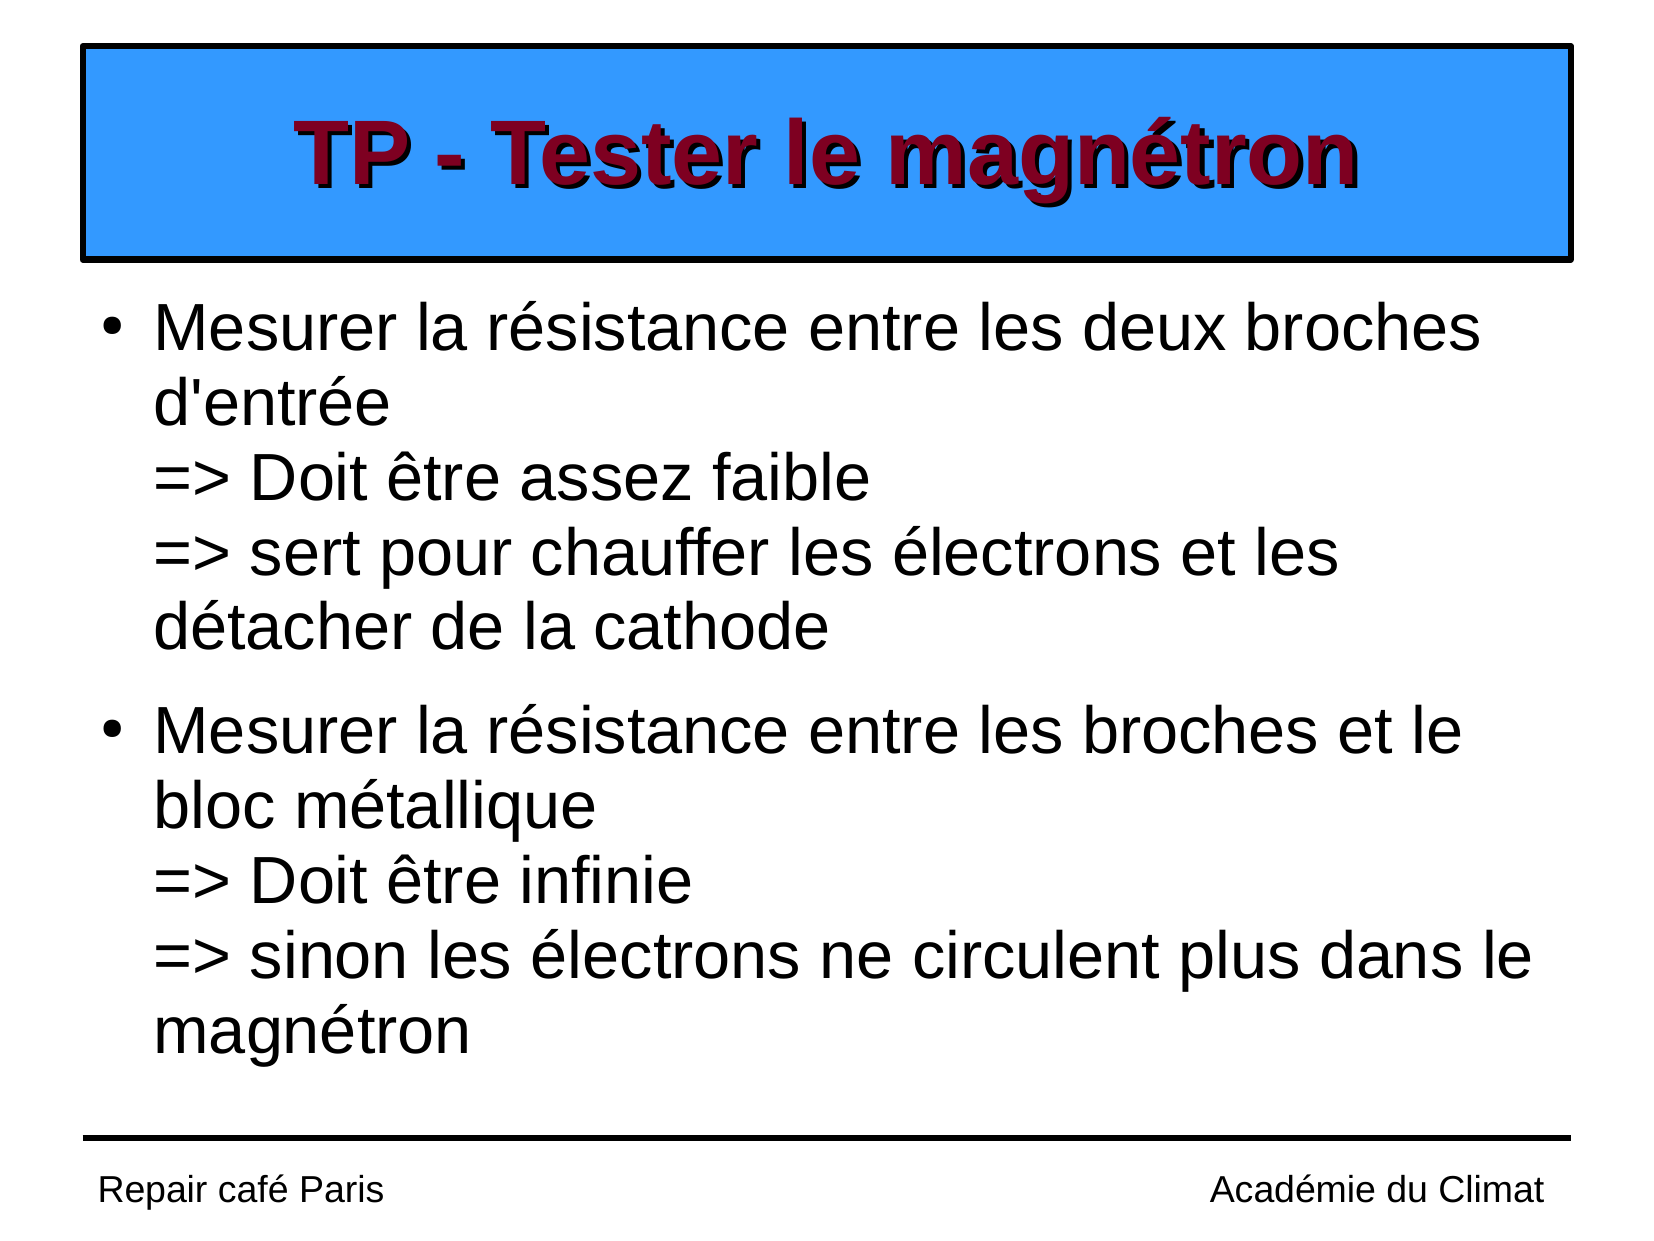

# TP - Tester le magnétron
Mesurer la résistance entre les deux broches d'entrée
=> Doit être assez faible
=> sert pour chauffer les électrons et les détacher de la cathode
Mesurer la résistance entre les broches et le bloc métallique
=> Doit être infinie
=> sinon les électrons ne circulent plus dans le magnétron
Repair café Paris	Académie du Climat